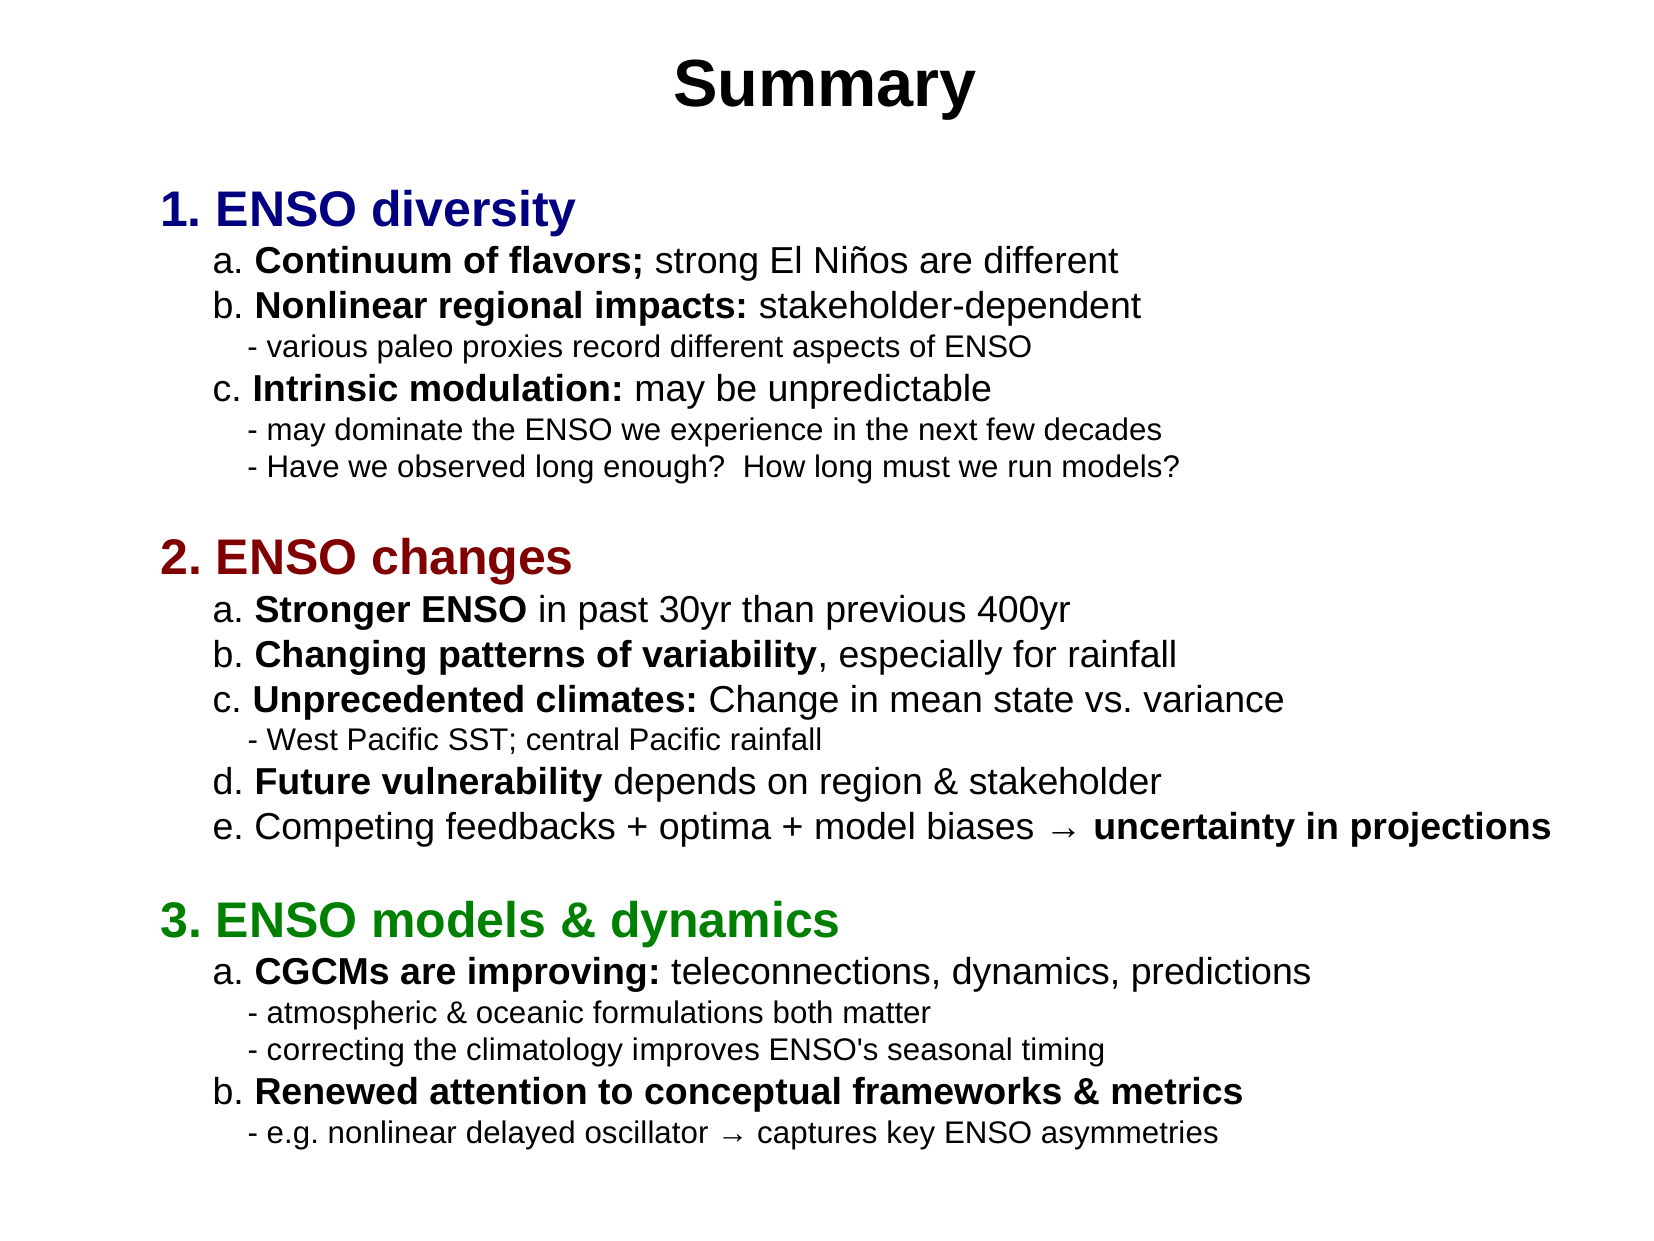

Summary
1. ENSO diversity
 a. Continuum of flavors; strong El Niños are different
 b. Nonlinear regional impacts: stakeholder-dependent
 - various paleo proxies record different aspects of ENSO
 c. Intrinsic modulation: may be unpredictable
 - may dominate the ENSO we experience in the next few decades
 - Have we observed long enough? How long must we run models?
2. ENSO changes
 a. Stronger ENSO in past 30yr than previous 400yr
 b. Changing patterns of variability, especially for rainfall
 c. Unprecedented climates: Change in mean state vs. variance
 - West Pacific SST; central Pacific rainfall
 d. Future vulnerability depends on region & stakeholder
 e. Competing feedbacks + optima + model biases → uncertainty in projections
3. ENSO models & dynamics
 a. CGCMs are improving: teleconnections, dynamics, predictions
 - atmospheric & oceanic formulations both matter
 - correcting the climatology improves ENSO's seasonal timing
 b. Renewed attention to conceptual frameworks & metrics
 - e.g. nonlinear delayed oscillator → captures key ENSO asymmetries